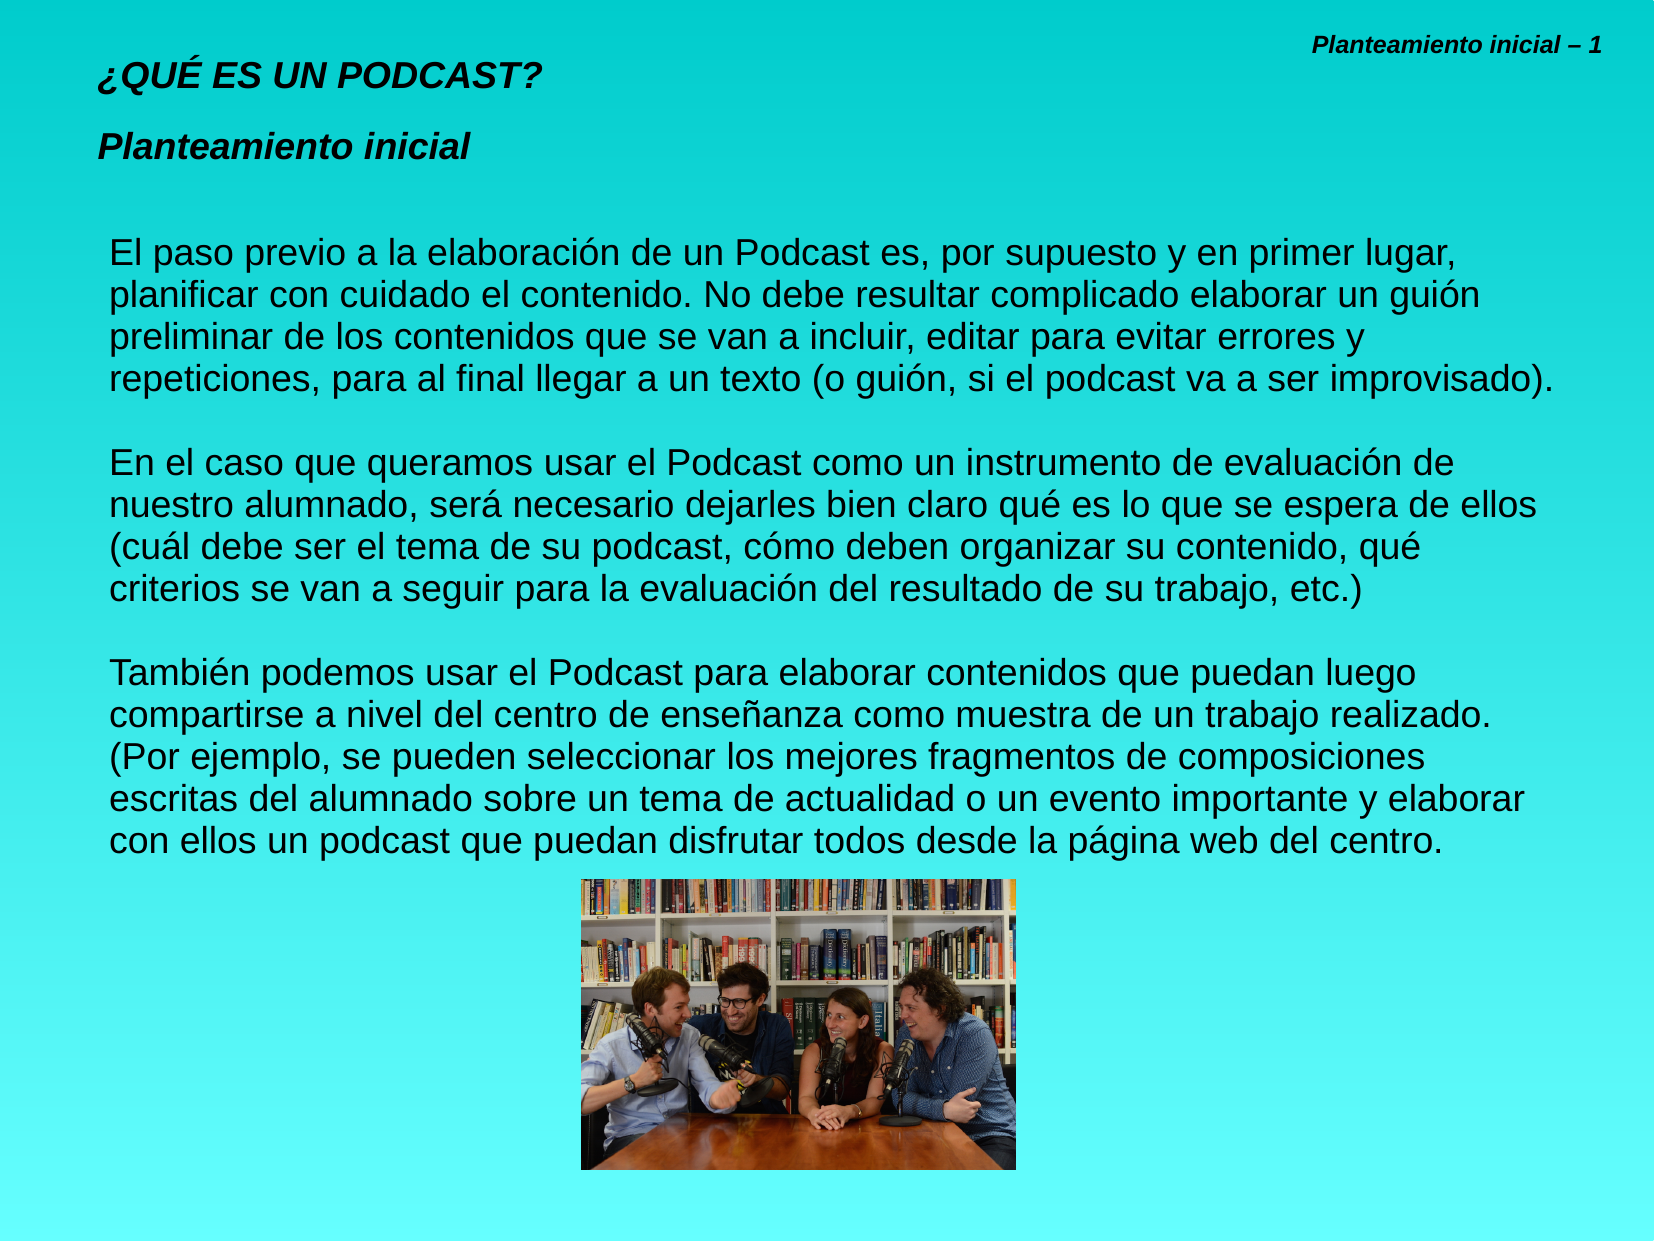

Planteamiento inicial – 1
¿QUÉ ES UN PODCAST?
Planteamiento inicial
El paso previo a la elaboración de un Podcast es, por supuesto y en primer lugar, planificar con cuidado el contenido. No debe resultar complicado elaborar un guión preliminar de los contenidos que se van a incluir, editar para evitar errores y repeticiones, para al final llegar a un texto (o guión, si el podcast va a ser improvisado).
En el caso que queramos usar el Podcast como un instrumento de evaluación de nuestro alumnado, será necesario dejarles bien claro qué es lo que se espera de ellos (cuál debe ser el tema de su podcast, cómo deben organizar su contenido, qué criterios se van a seguir para la evaluación del resultado de su trabajo, etc.)
También podemos usar el Podcast para elaborar contenidos que puedan luego compartirse a nivel del centro de enseñanza como muestra de un trabajo realizado. (Por ejemplo, se pueden seleccionar los mejores fragmentos de composiciones escritas del alumnado sobre un tema de actualidad o un evento importante y elaborar con ellos un podcast que puedan disfrutar todos desde la página web del centro.